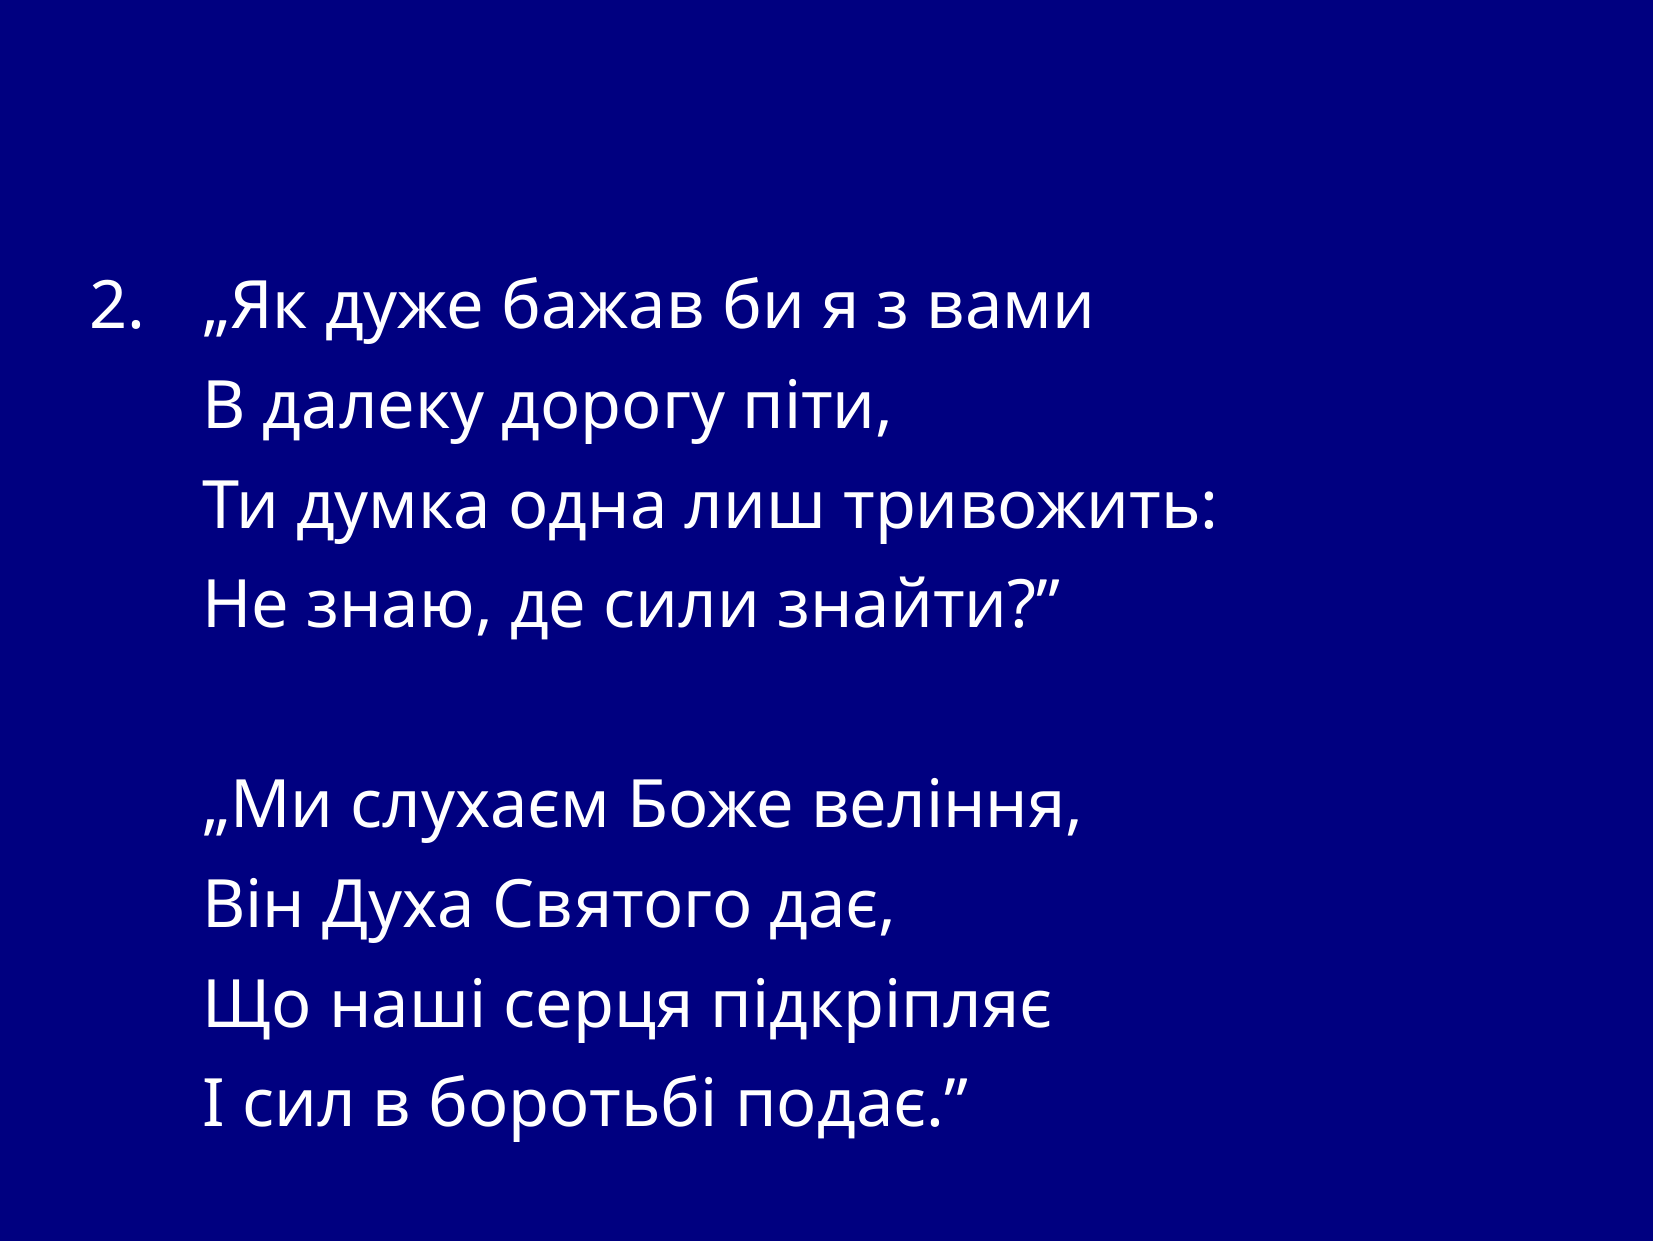

2.	„Як дуже бажав би я з вами
	В далеку дорогу піти,
	Ти думка одна лиш тривожить:
	Не знаю, де сили знайти?”
	„Ми слухаєм Боже веління,
	Він Духа Святого дає,
	Що наші серця підкріпляє
	І сил в боротьбі подає.”